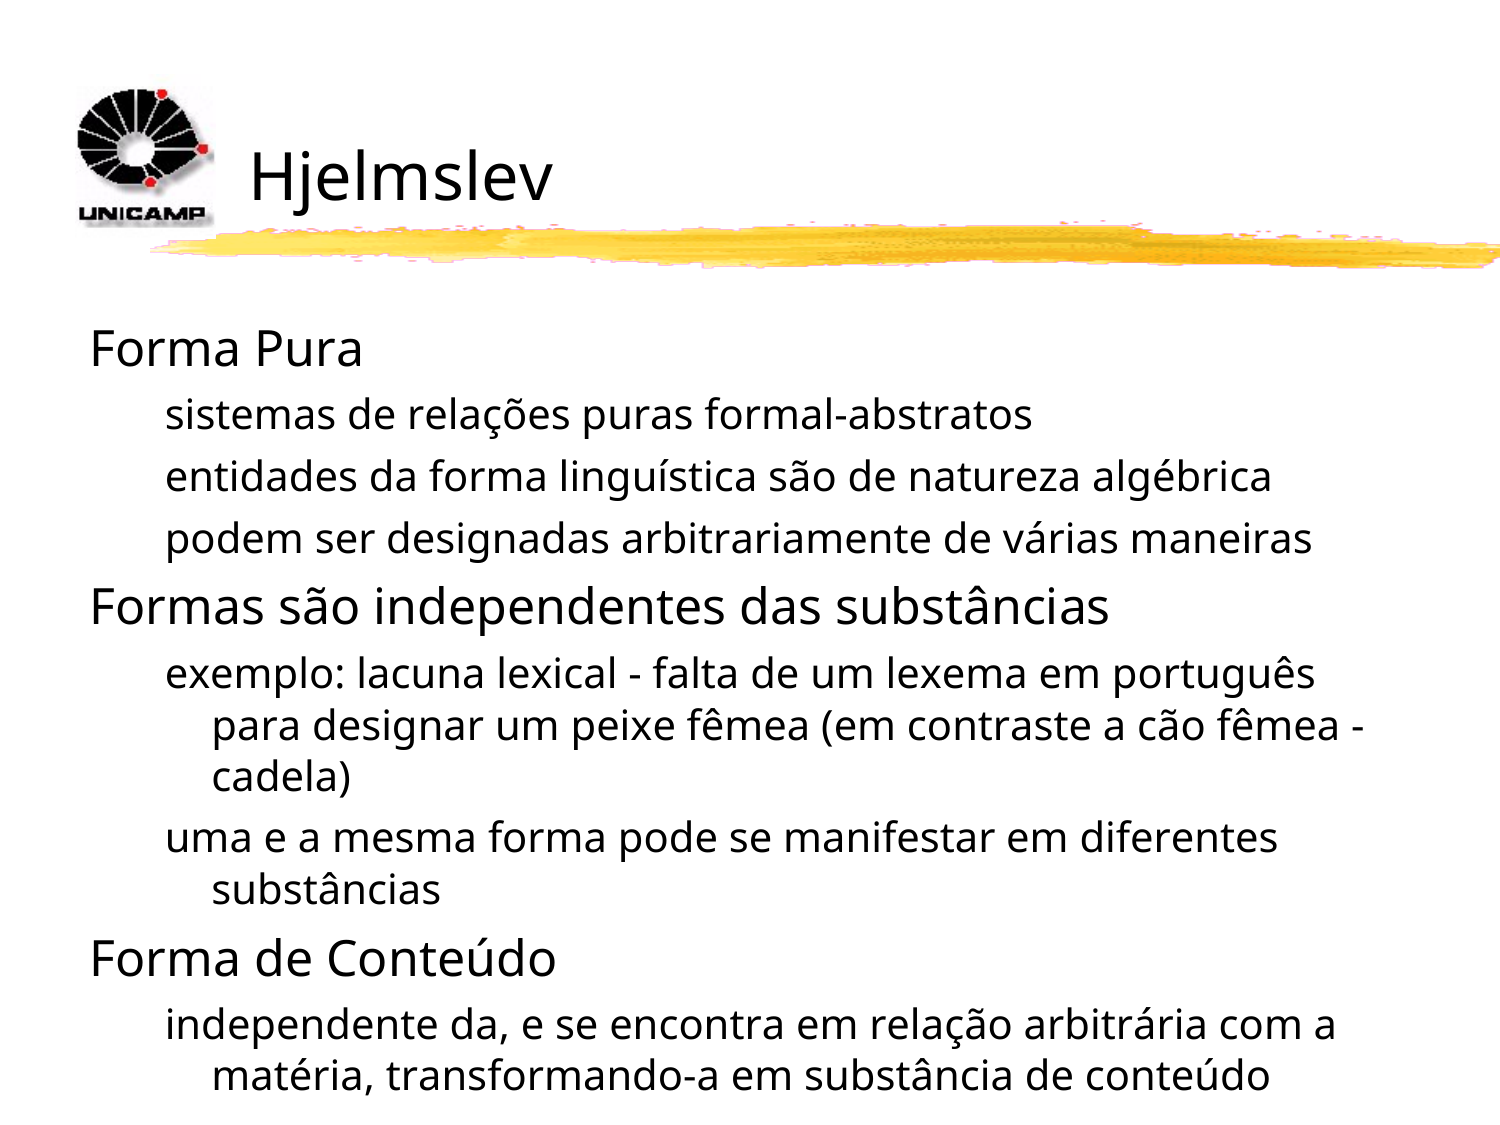

# Hjelmslev
Forma Pura
sistemas de relações puras formal-abstratos
entidades da forma linguística são de natureza algébrica
podem ser designadas arbitrariamente de várias maneiras
Formas são independentes das substâncias
exemplo: lacuna lexical - falta de um lexema em português para designar um peixe fêmea (em contraste a cão fêmea - cadela)
uma e a mesma forma pode se manifestar em diferentes substâncias
Forma de Conteúdo
independente da, e se encontra em relação arbitrária com a matéria, transformando-a em substância de conteúdo